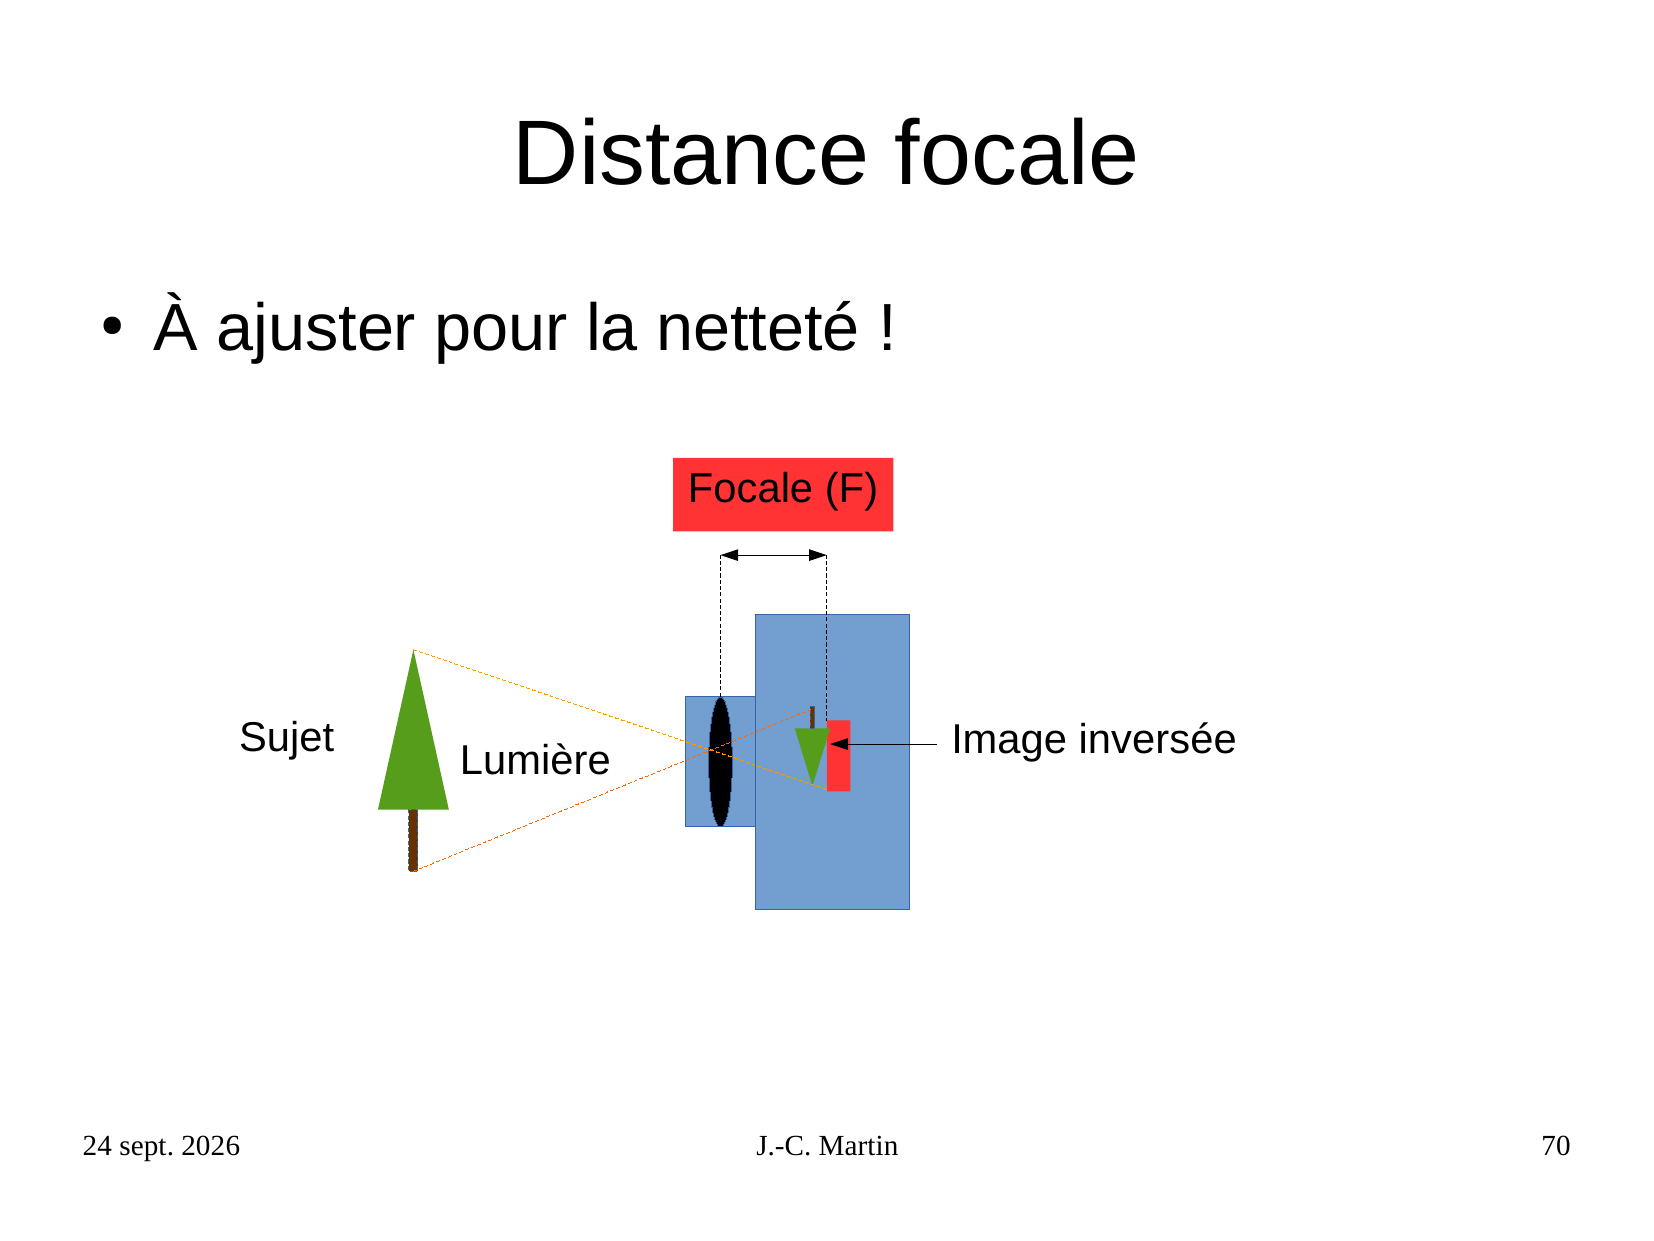

# Distance focale
À ajuster pour la netteté !
Focale (F)
Sujet
Image inversée
Lumière
J.-C. Martin
70